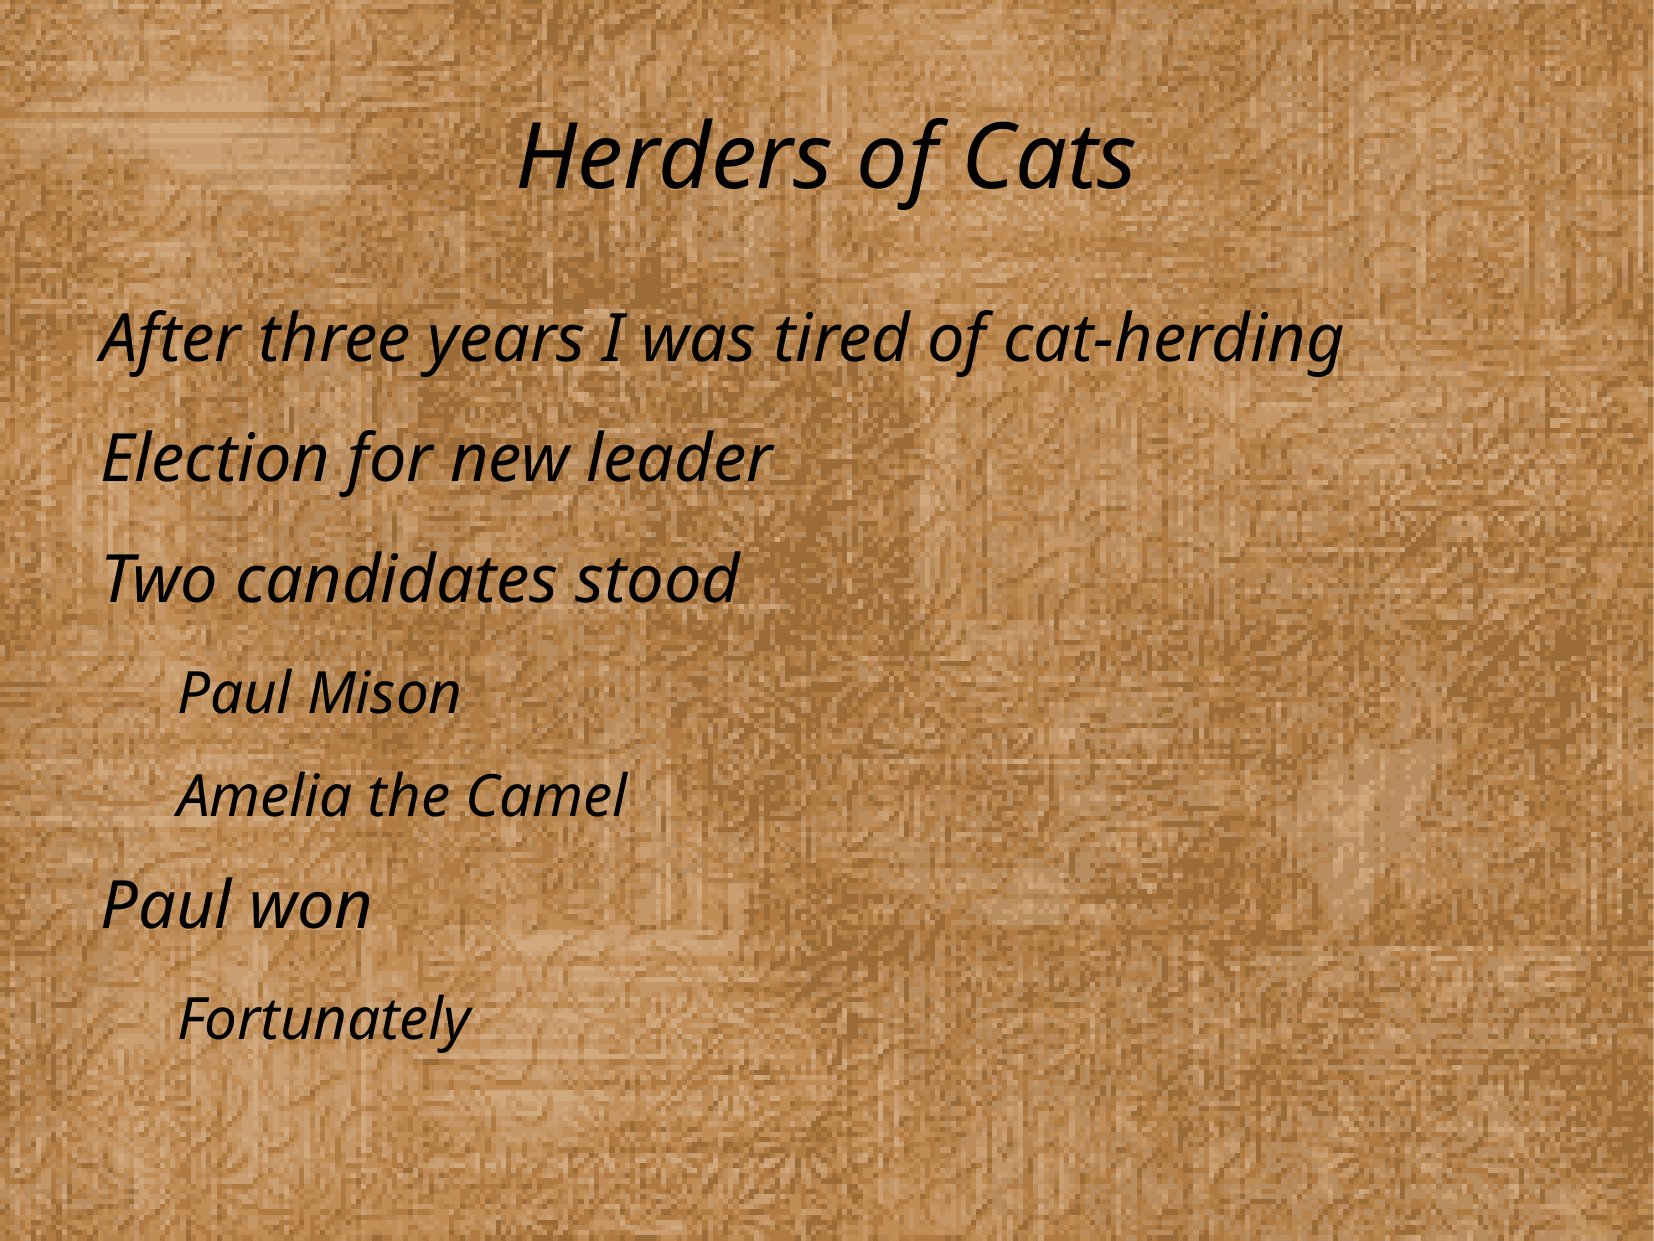

# Herders of Cats
After three years I was tired of cat-herding
Election for new leader
Two candidates stood
Paul Mison
Amelia the Camel
Paul won
Fortunately